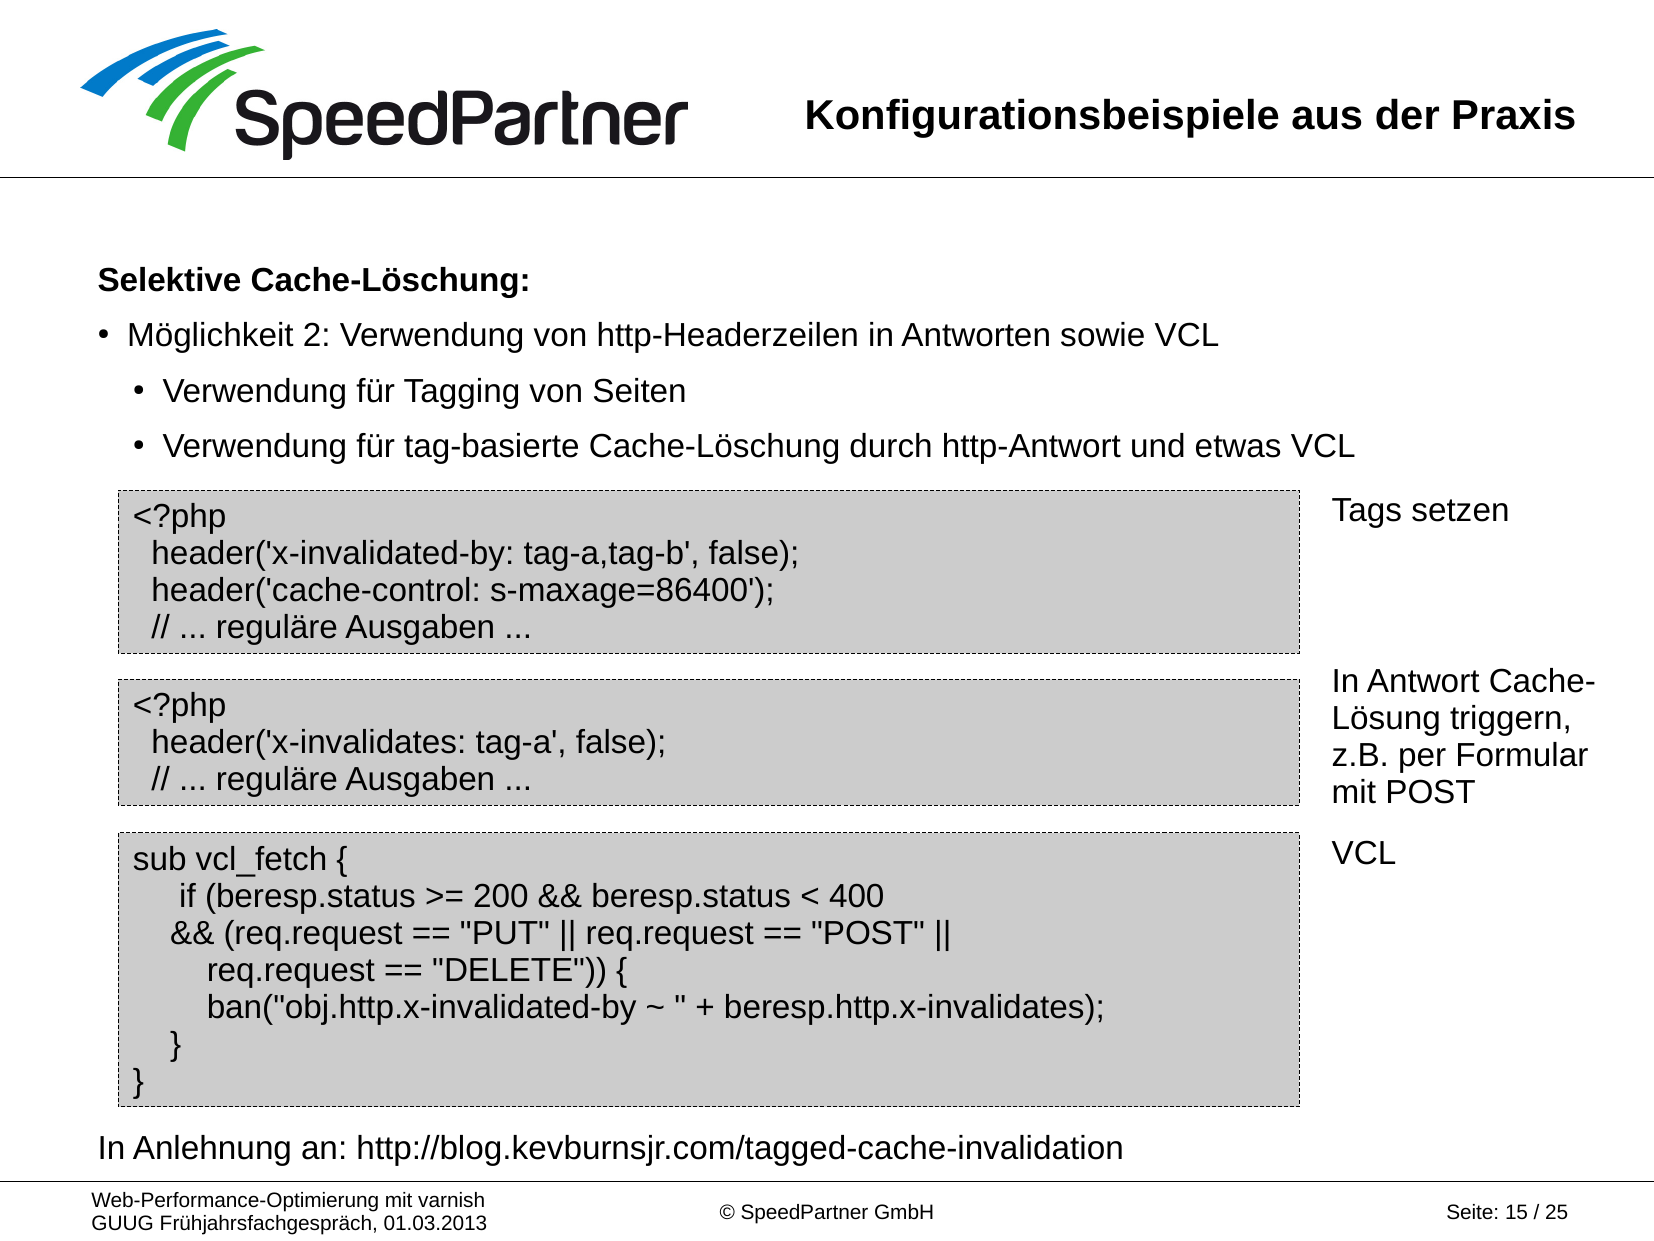

# Konfigurationsbeispiele aus der Praxis
Selektive Cache-Löschung:
Möglichkeit 2: Verwendung von http-Headerzeilen in Antworten sowie VCL
Verwendung für Tagging von Seiten
Verwendung für tag-basierte Cache-Löschung durch http-Antwort und etwas VCL
Tags setzen
<?php
 header('x-invalidated-by: tag-a,tag-b', false);
 header('cache-control: s-maxage=86400');
 // ... reguläre Ausgaben ...
In Antwort Cache-Lösung triggern, z.B. per Formular mit POST
<?php
 header('x-invalidates: tag-a', false);
 // ... reguläre Ausgaben ...
VCL
sub vcl_fetch {
 if (beresp.status >= 200 && beresp.status < 400
 && (req.request == "PUT" || req.request == "POST" ||
 req.request == "DELETE")) {
 ban("obj.http.x-invalidated-by ~ " + beresp.http.x-invalidates);
 }
}
In Anlehnung an: http://blog.kevburnsjr.com/tagged-cache-invalidation